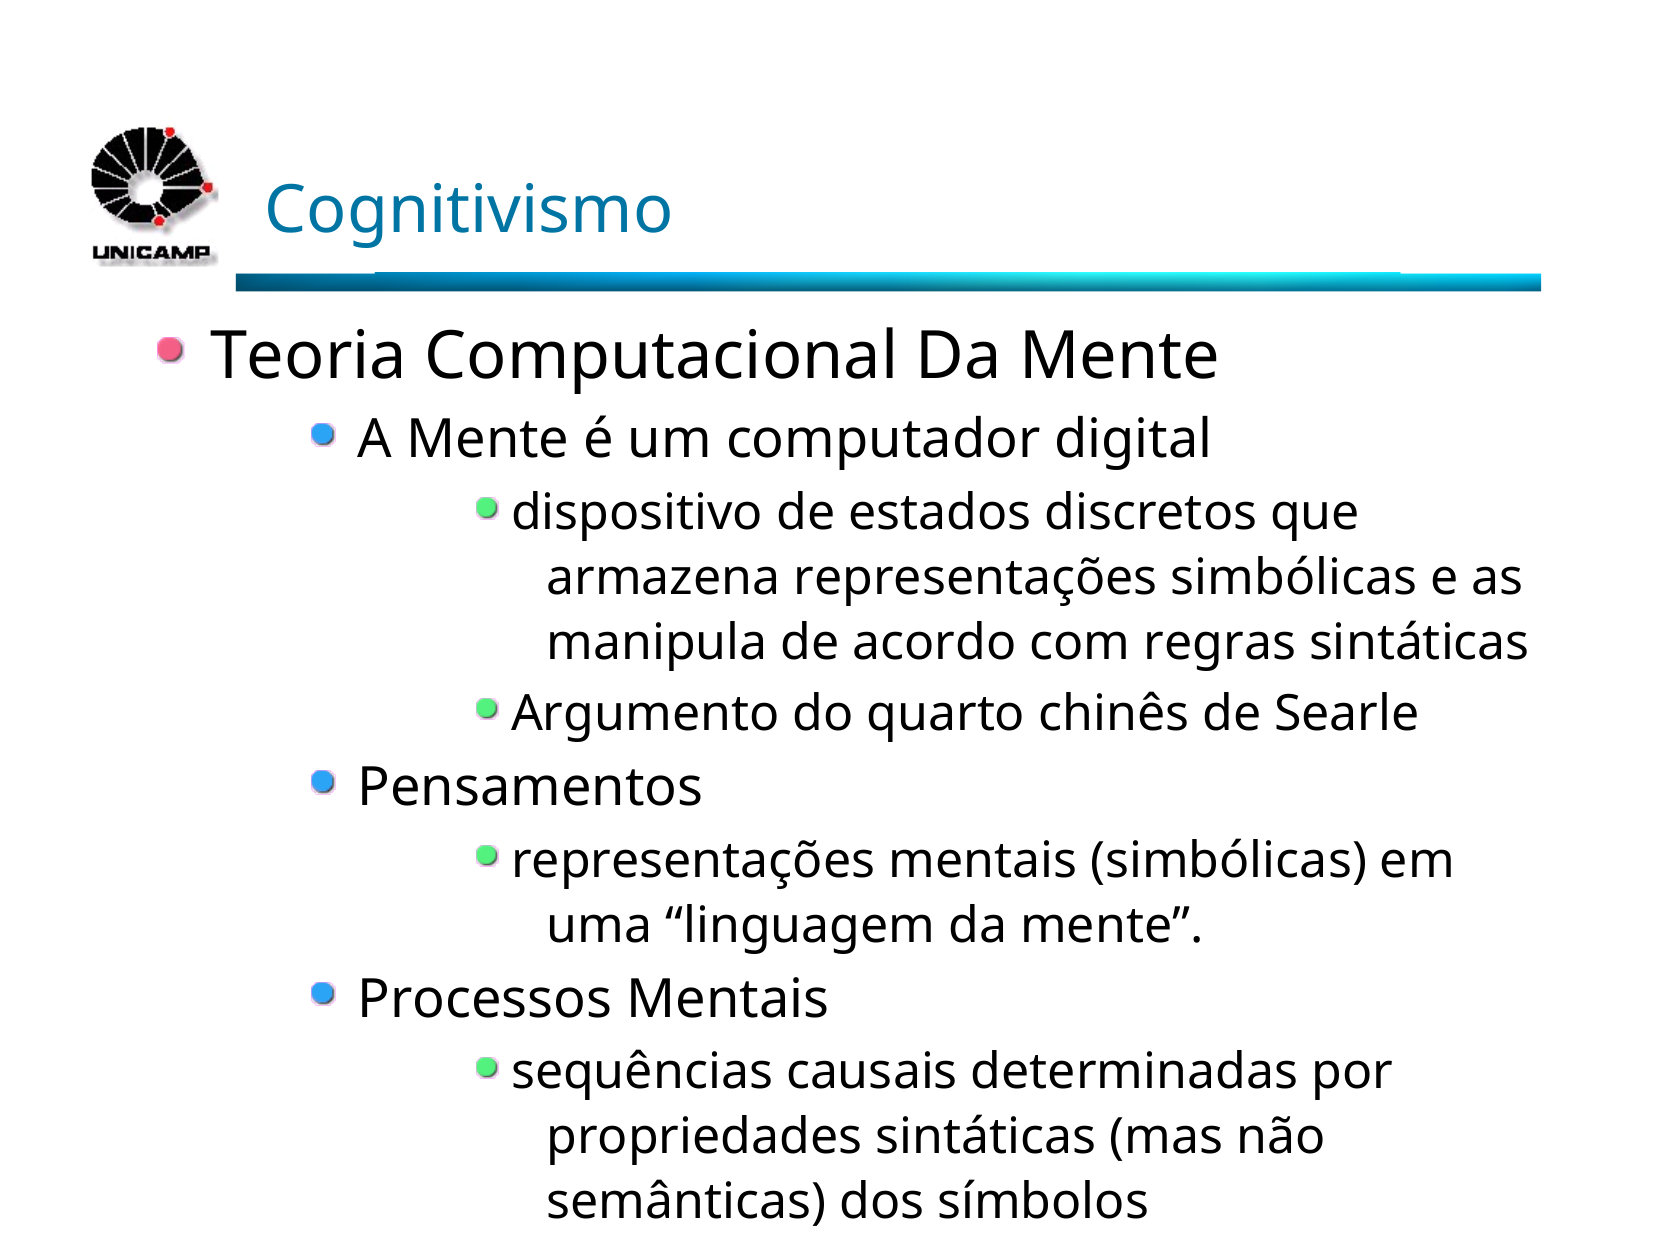

# Cognitivismo
Teoria Computacional Da Mente
A Mente é um computador digital
dispositivo de estados discretos que armazena representações simbólicas e as manipula de acordo com regras sintáticas
Argumento do quarto chinês de Searle
Pensamentos
representações mentais (simbólicas) em uma “linguagem da mente”.
Processos Mentais
sequências causais determinadas por propriedades sintáticas (mas não semânticas) dos símbolos
Teoria predominante nas décadas de 70 e 80